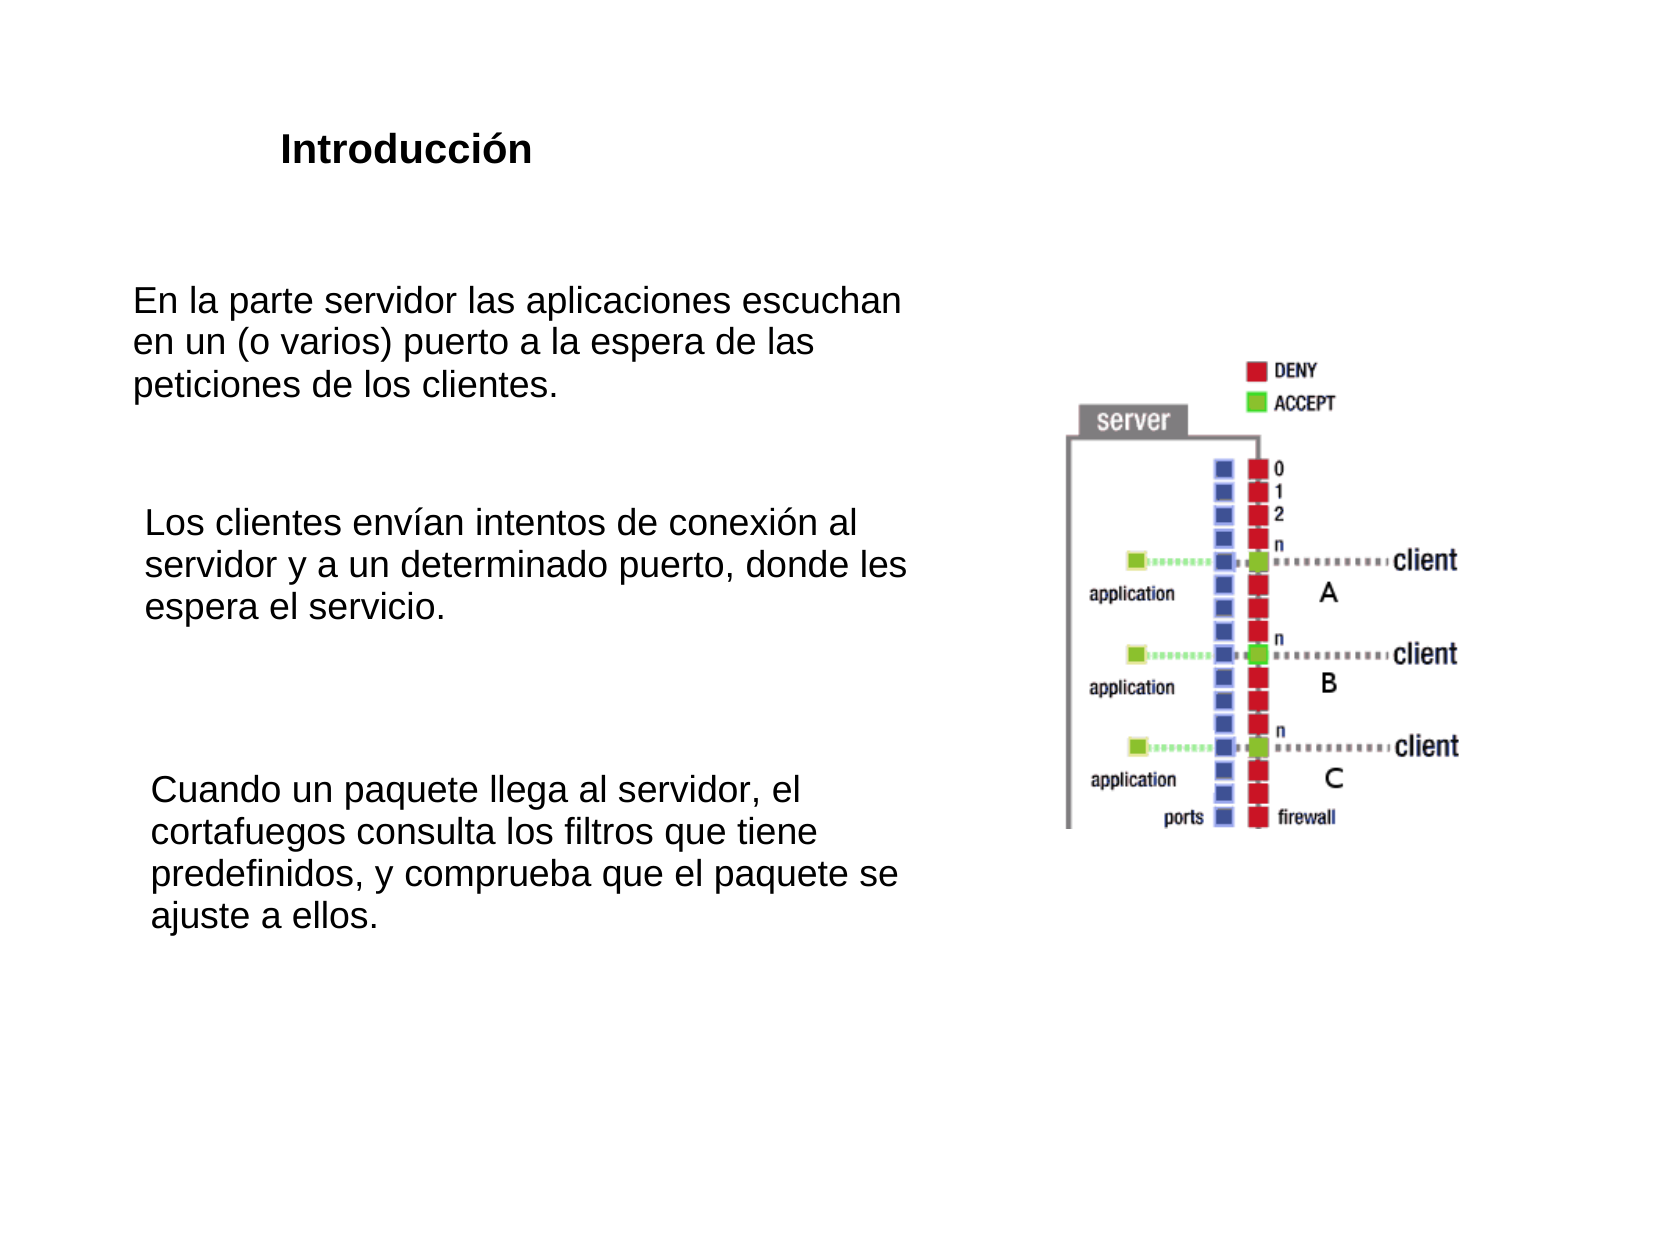

Introducción
En la parte servidor las aplicaciones escuchan en un (o varios) puerto a la espera de las peticiones de los clientes.
Los clientes envían intentos de conexión al servidor y a un determinado puerto, donde les espera el servicio.
Cuando un paquete llega al servidor, el cortafuegos consulta los filtros que tiene predefinidos, y comprueba que el paquete se ajuste a ellos.